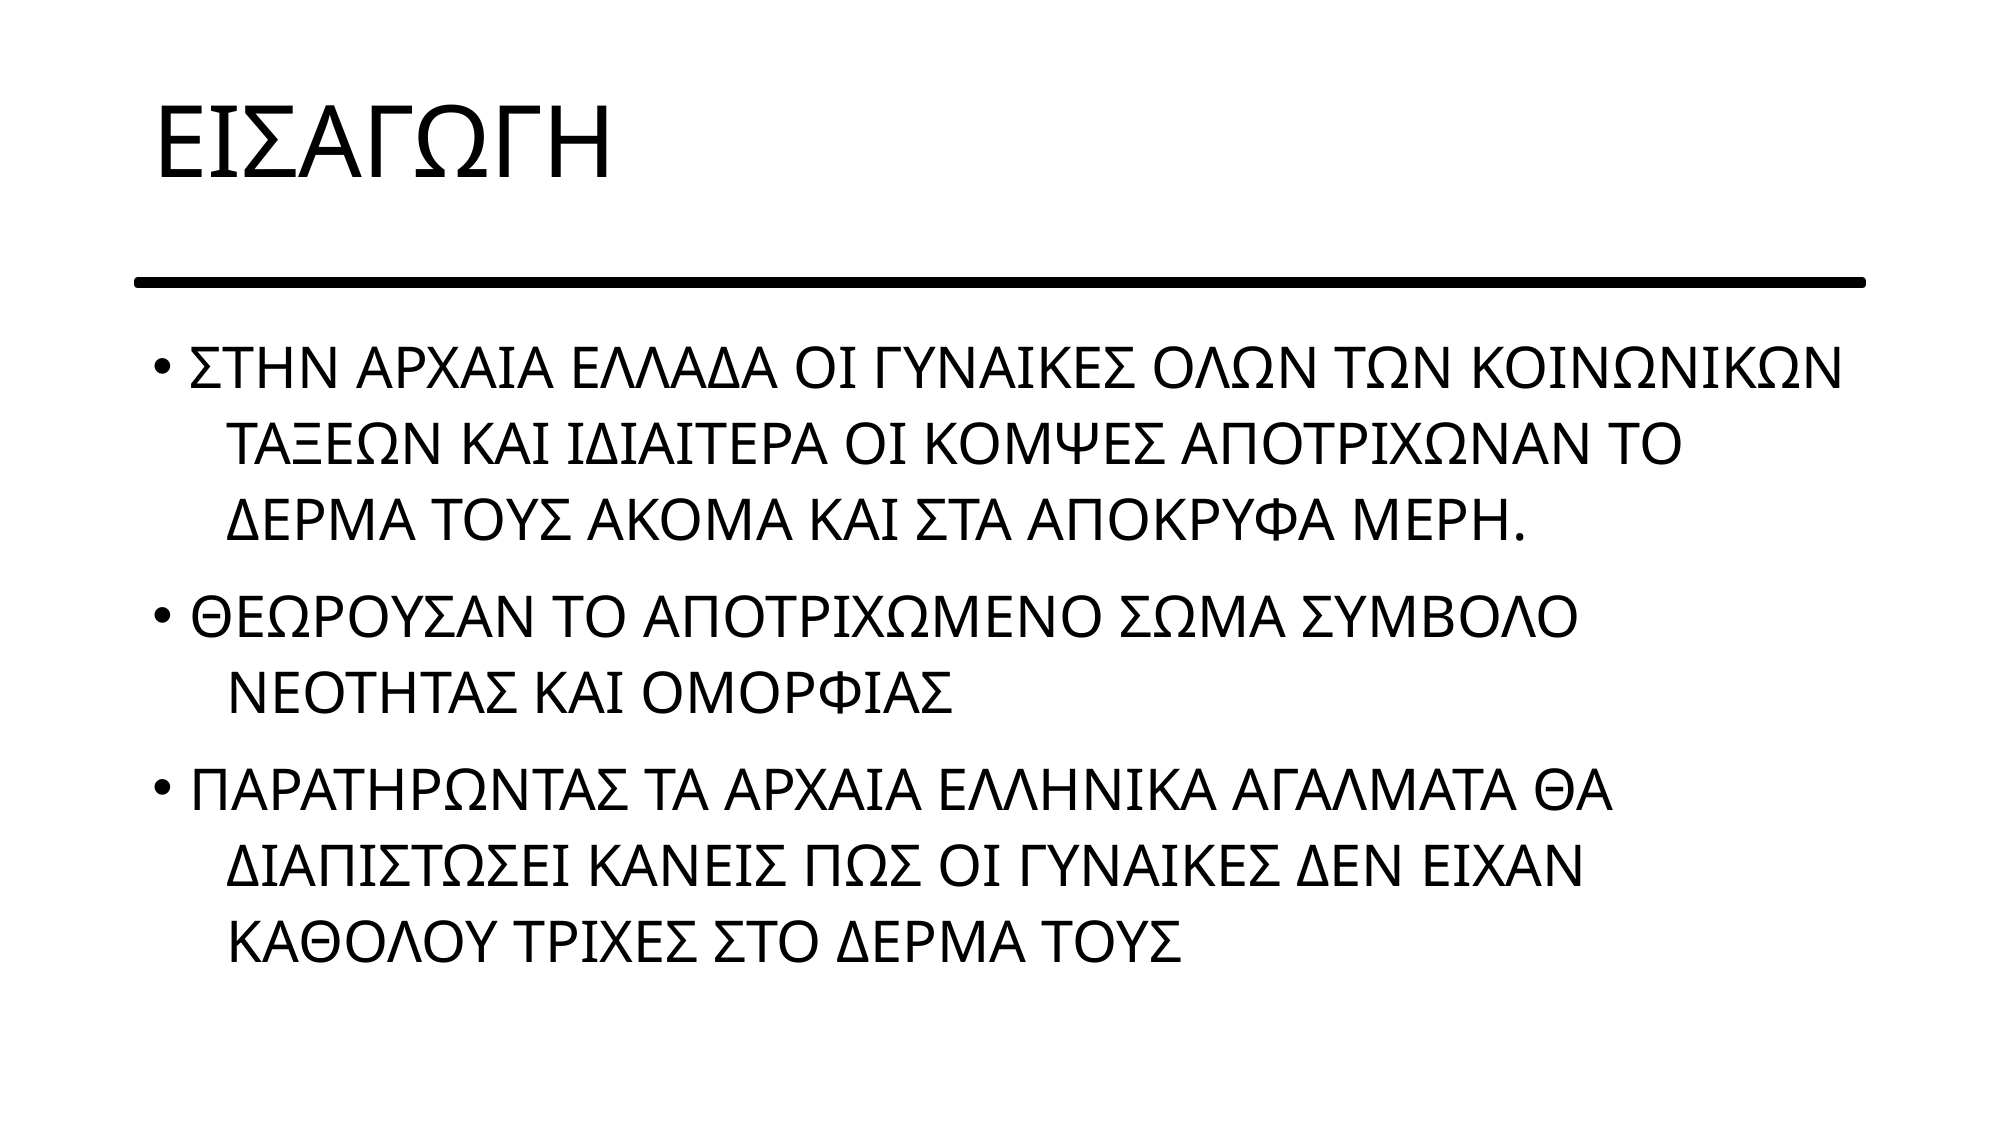

# ΕΙΣΑΓΩΓΗ
ΣΤΗΝ ΑΡΧΑΙΑ ΕΛΛΑΔΑ ΟΙ ΓΥΝΑΙΚΕΣ ΟΛΩΝ ΤΩΝ ΚΟΙΝΩΝΙΚΩΝ ΤΑΞΕΩΝ ΚΑΙ ΙΔΙΑΙΤΕΡΑ ΟΙ ΚΟΜΨΕΣ ΑΠΟΤΡΙΧΩΝΑΝ ΤΟ ΔΕΡΜΑ ΤΟΥΣ ΑΚΟΜΑ ΚΑΙ ΣΤΑ ΑΠΟΚΡΥΦΑ ΜΕΡΗ.
ΘΕΩΡΟΥΣΑΝ ΤΟ ΑΠΟΤΡΙΧΩΜΕΝΟ ΣΩΜΑ ΣΥΜΒΟΛΟ ΝΕΟΤΗΤΑΣ ΚΑΙ ΟΜΟΡΦΙΑΣ
ΠΑΡΑΤΗΡΩΝΤΑΣ ΤΑ ΑΡΧΑΙΑ ΕΛΛΗΝΙΚΑ ΑΓΑΛΜΑΤΑ ΘΑ ΔΙΑΠΙΣΤΩΣΕΙ ΚΑΝΕΙΣ ΠΩΣ ΟΙ ΓΥΝΑΙΚΕΣ ΔΕΝ ΕΙΧΑΝ ΚΑΘΟΛΟΥ ΤΡΙΧΕΣ ΣΤΟ ΔΕΡΜΑ ΤΟΥΣ